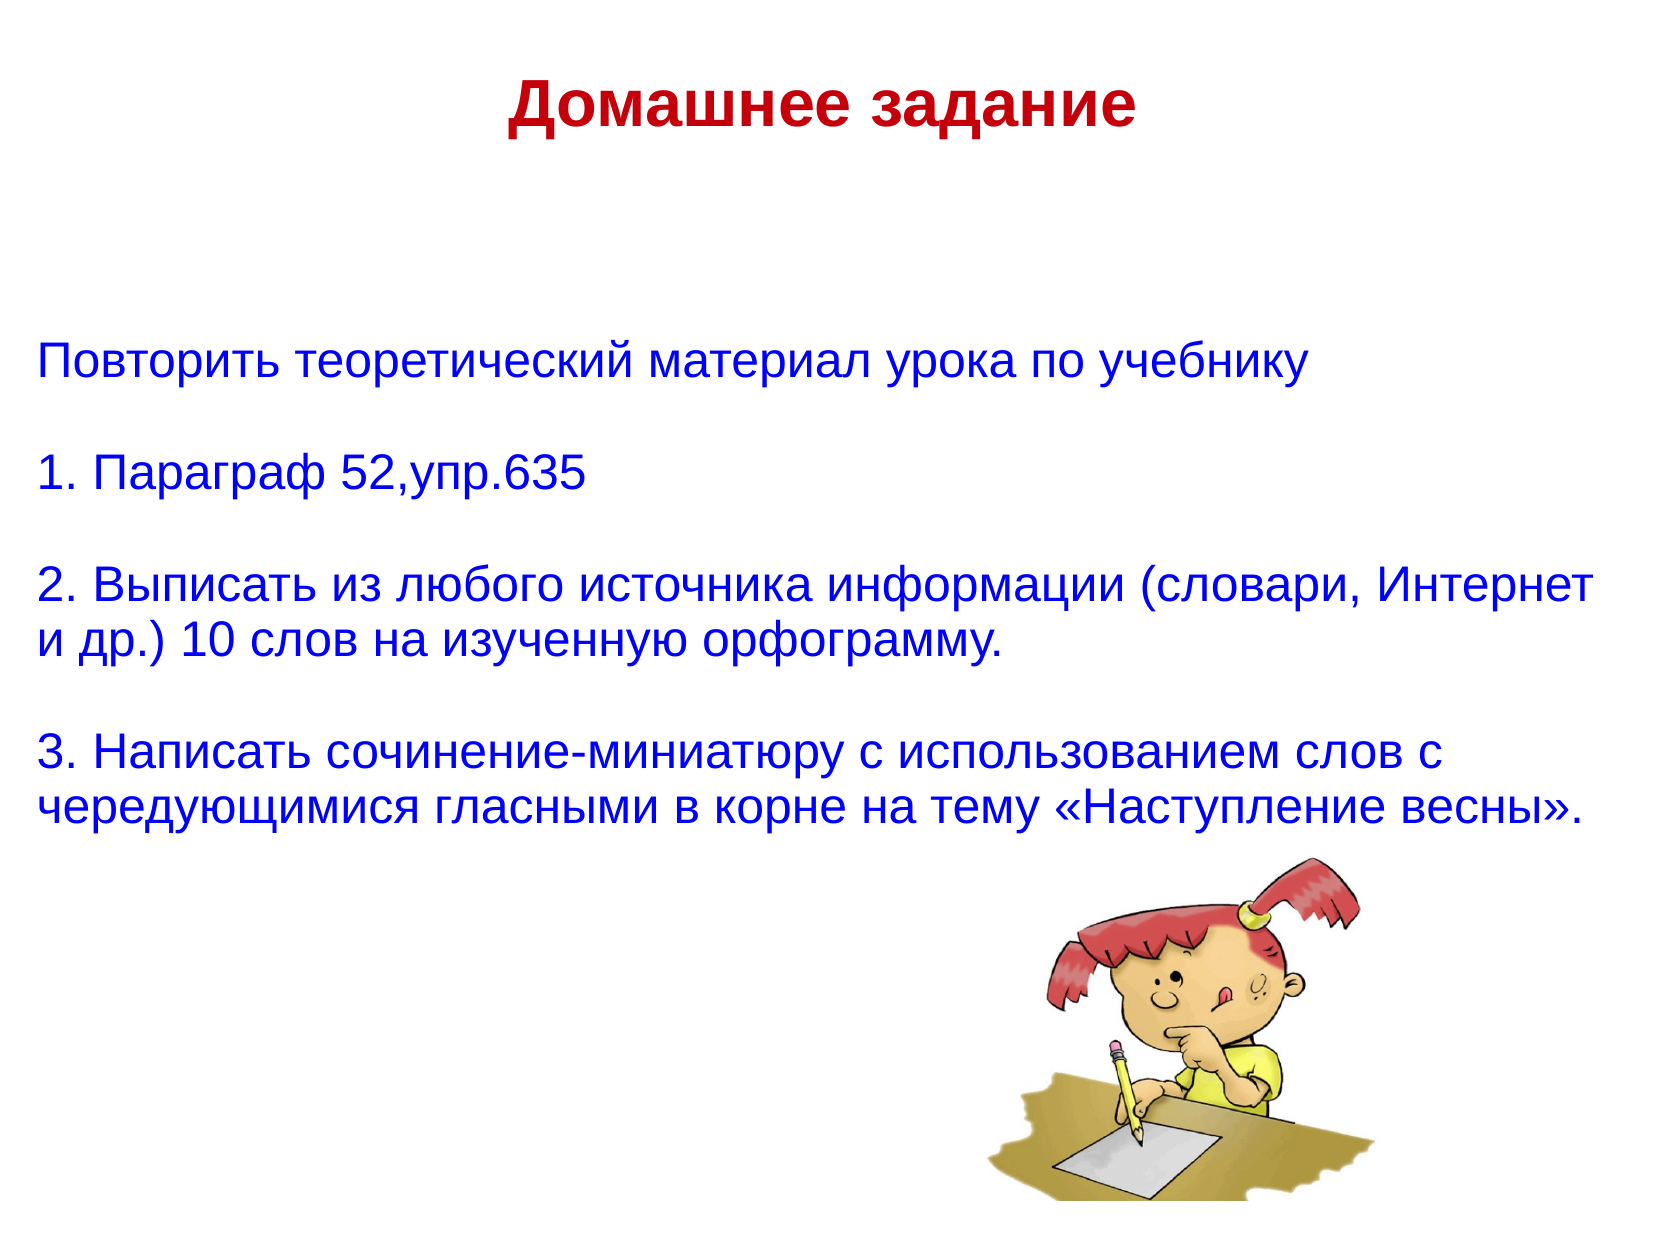

Домашнее задание
Повторить теоретический материал урока по учебнику
1. Параграф 52,упр.635
2. Выписать из любого источника информации (словари, Интернет и др.) 10 слов на изученную орфограмму.
3. Написать сочинение-миниатюру с использованием слов с чередующимися гласными в корне на тему «Наступление весны».